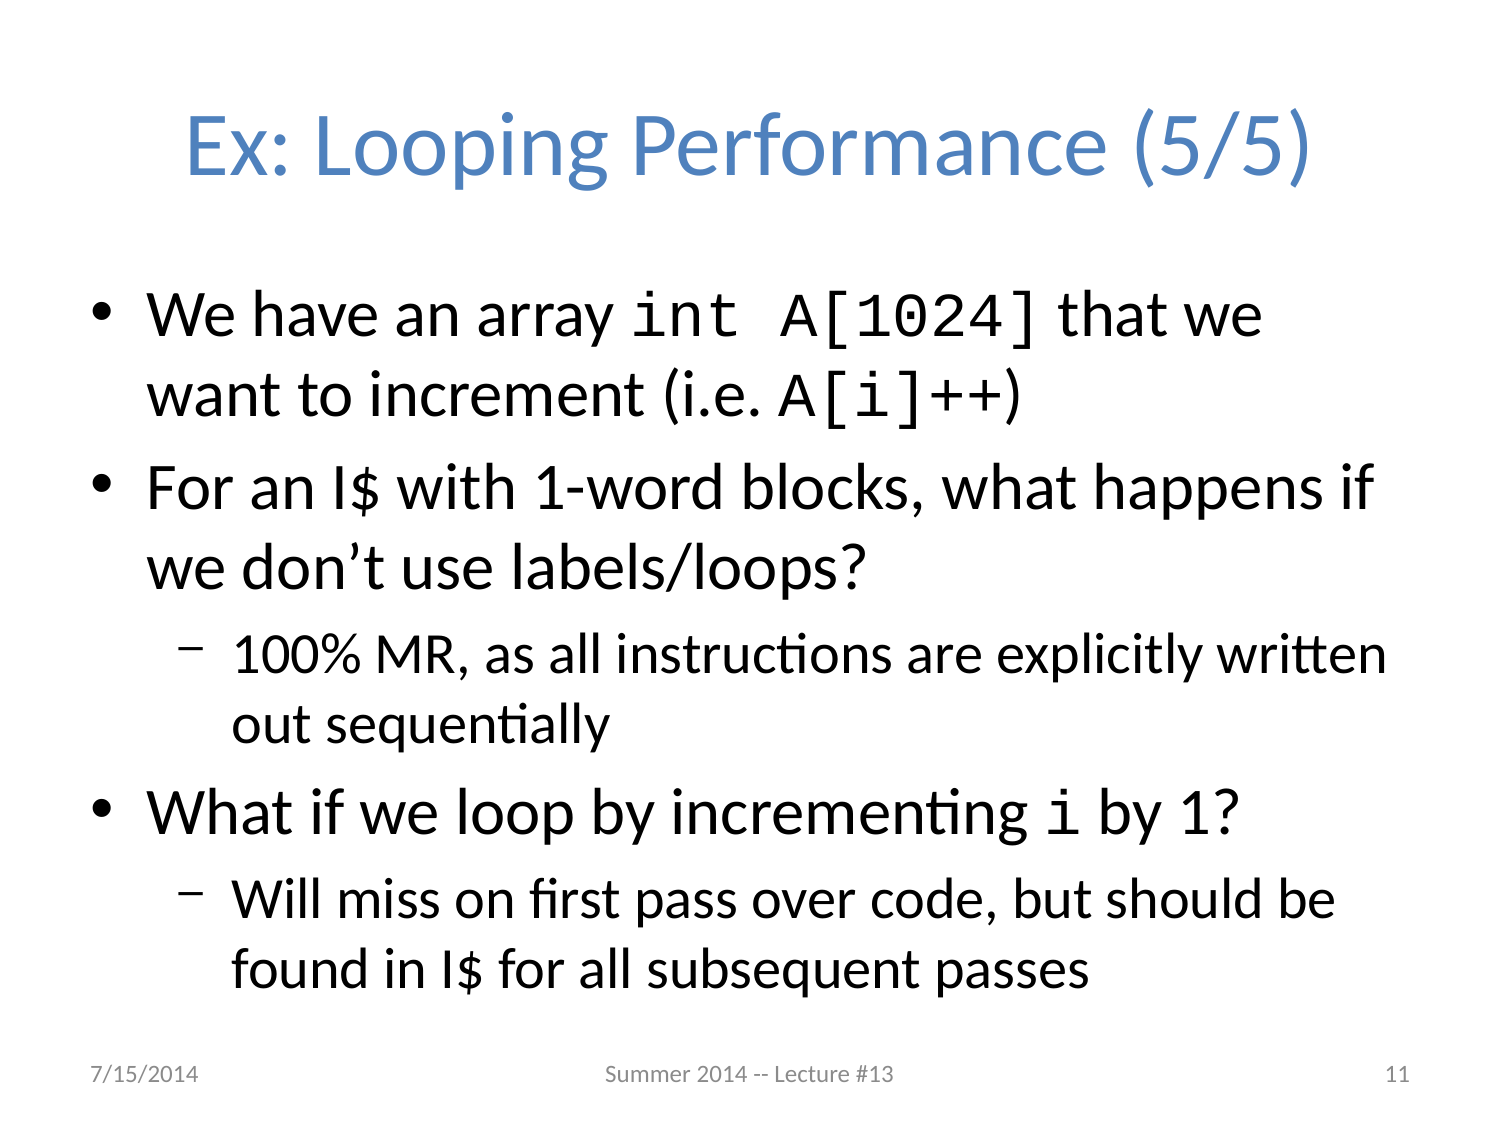

# Ex: Looping Performance (5/5)
We have an array int A[1024] that we want to increment (i.e. A[i]++)
For an I$ with 1-word blocks, what happens if we don’t use labels/loops?
100% MR, as all instructions are explicitly written out sequentially
What if we loop by incrementing i by 1?
Will miss on first pass over code, but should be found in I$ for all subsequent passes
7/15/2014
Summer 2014 -- Lecture #13